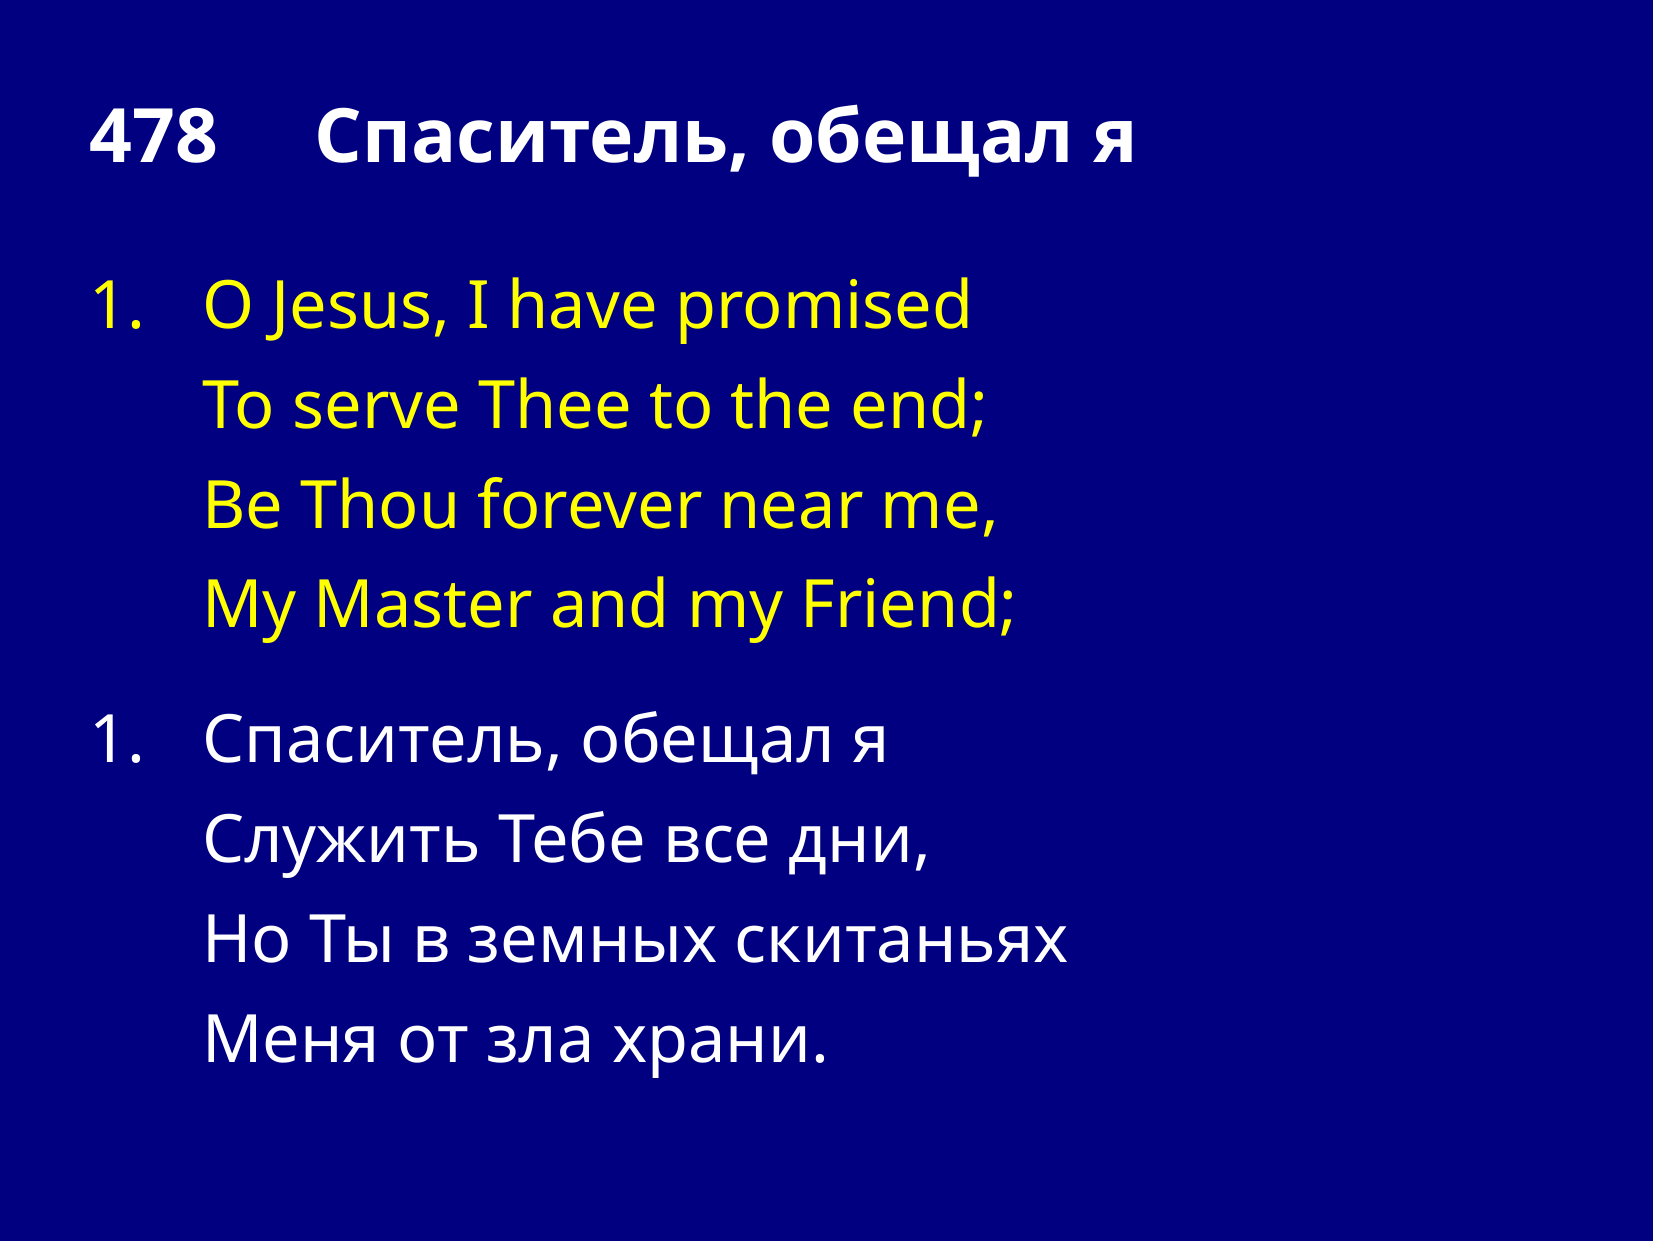

478	Спаситель, обещал я
1.	O Jesus, I have promised
	To serve Thee to the end;
	Be Thou forever near me,
	My Master and my Friend;
1.	Спаситель, обещал я
	Служить Тебе все дни,
	Но Ты в земных скитаньях
	Меня от зла храни.